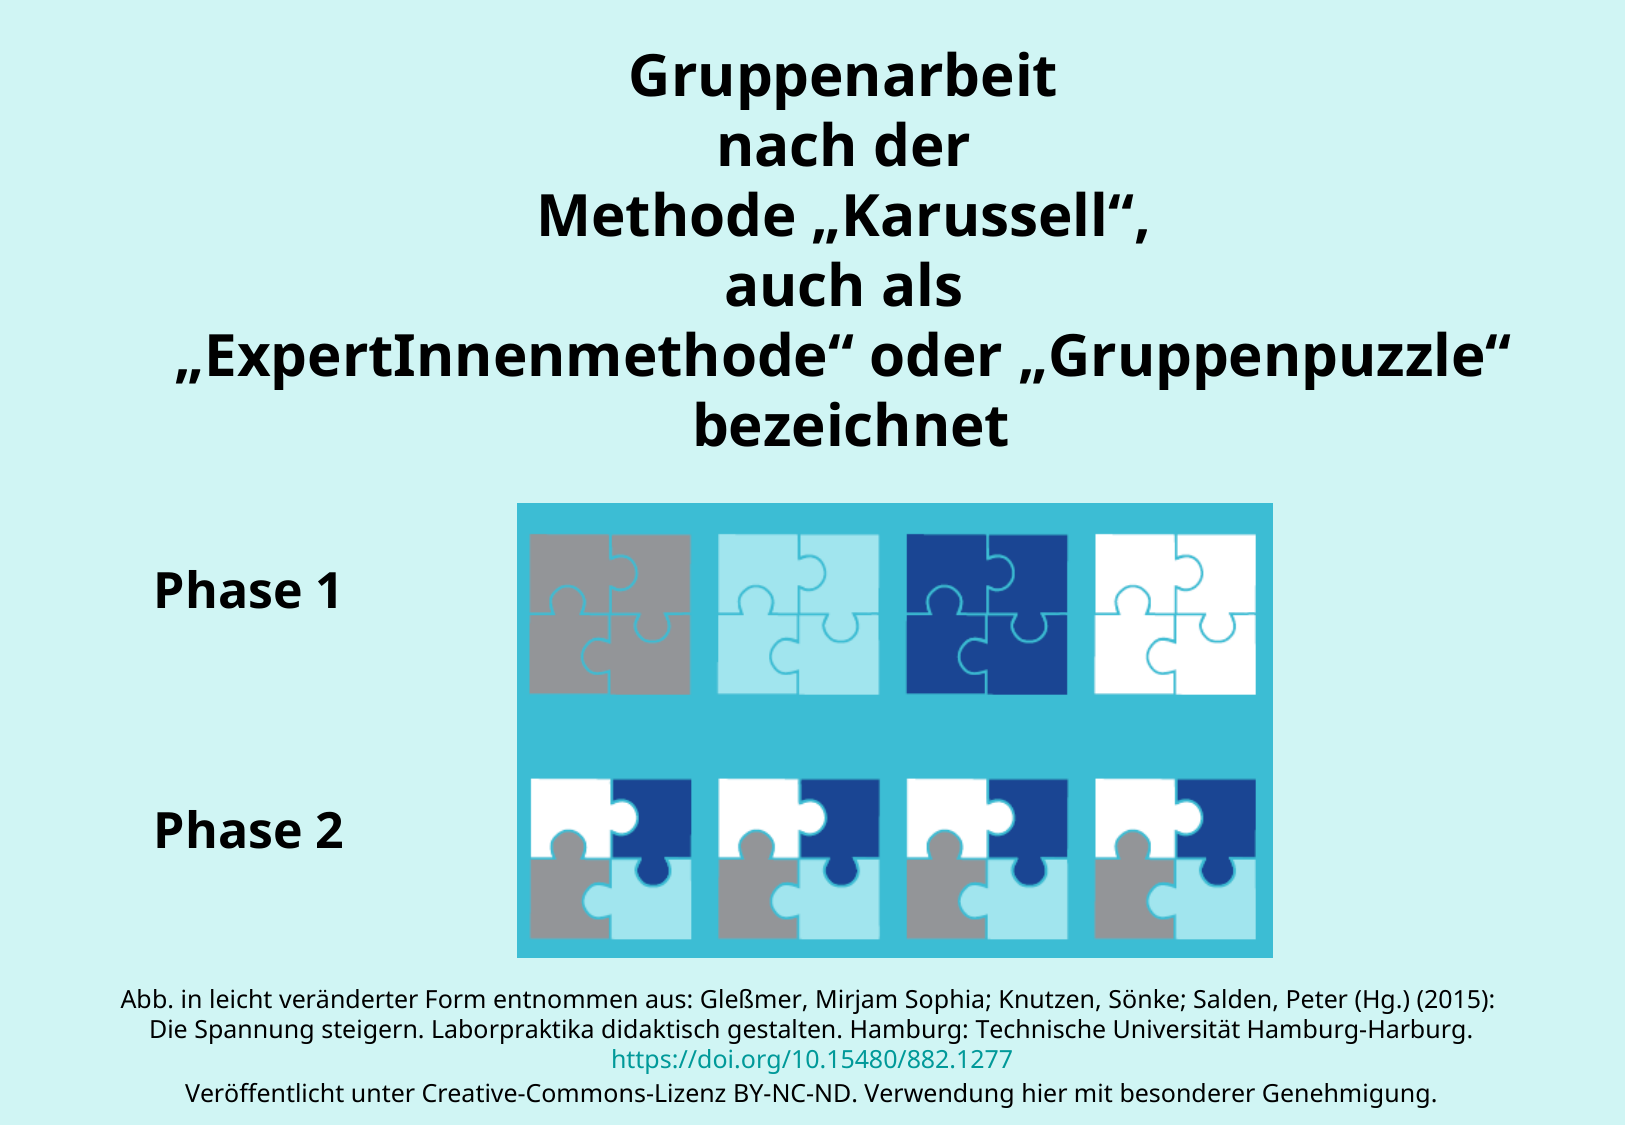

# Gruppenarbeit nach der Methode „Karussell“, auch als „ExpertInnenmethode“ oder „Gruppenpuzzle“ bezeichnet
Phase 1
Phase 2
Abb. in leicht veränderter Form entnommen aus: Gleßmer, Mirjam Sophia; Knutzen, Sönke; Salden, Peter (Hg.) (2015):
Die Spannung steigern. Laborpraktika didaktisch gestalten. Hamburg: Technische Universität Hamburg-Harburg.
https://doi.org/10.15480/882.1277
Veröffentlicht unter Creative-Commons-Lizenz BY-NC-ND. Verwendung hier mit besonderer Genehmigung.